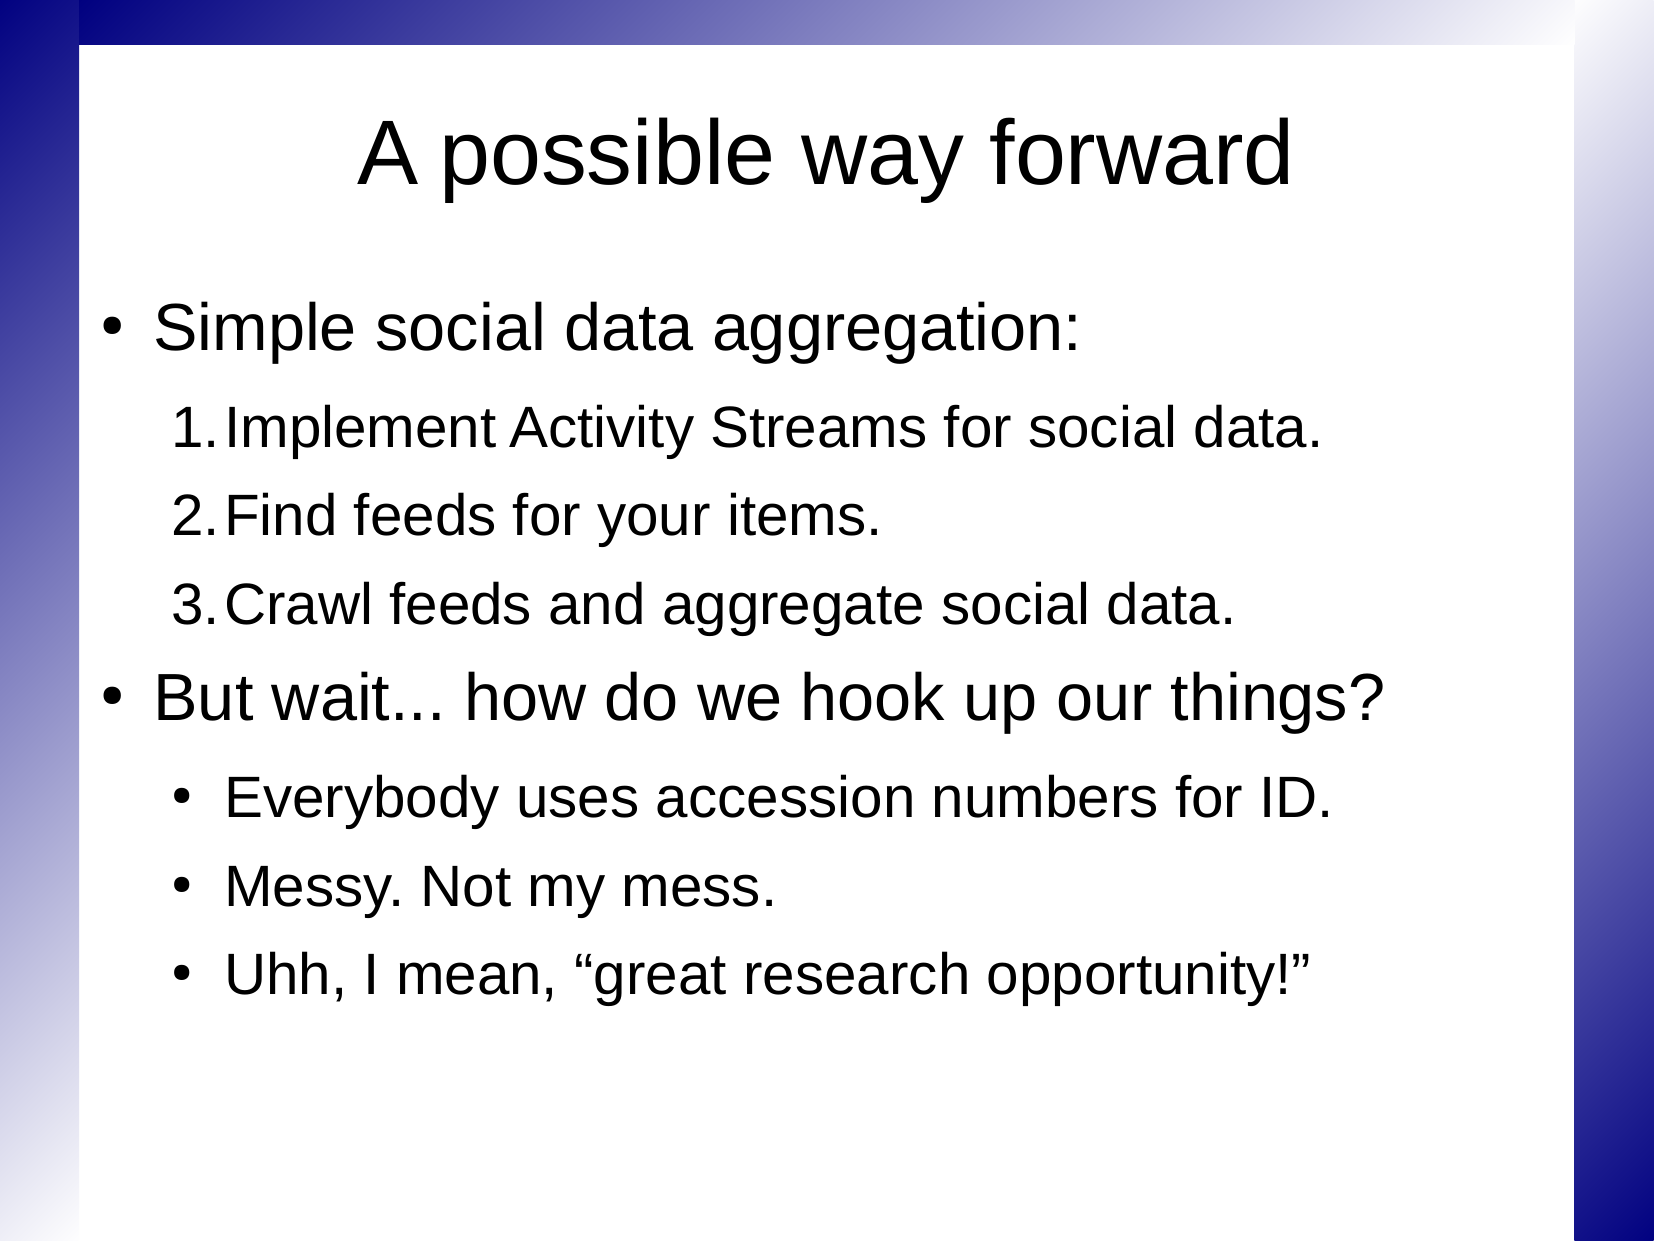

# A possible way forward
Simple social data aggregation:
Implement Activity Streams for social data.
Find feeds for your items.
Crawl feeds and aggregate social data.
But wait... how do we hook up our things?
Everybody uses accession numbers for ID.
Messy. Not my mess.
Uhh, I mean, “great research opportunity!”